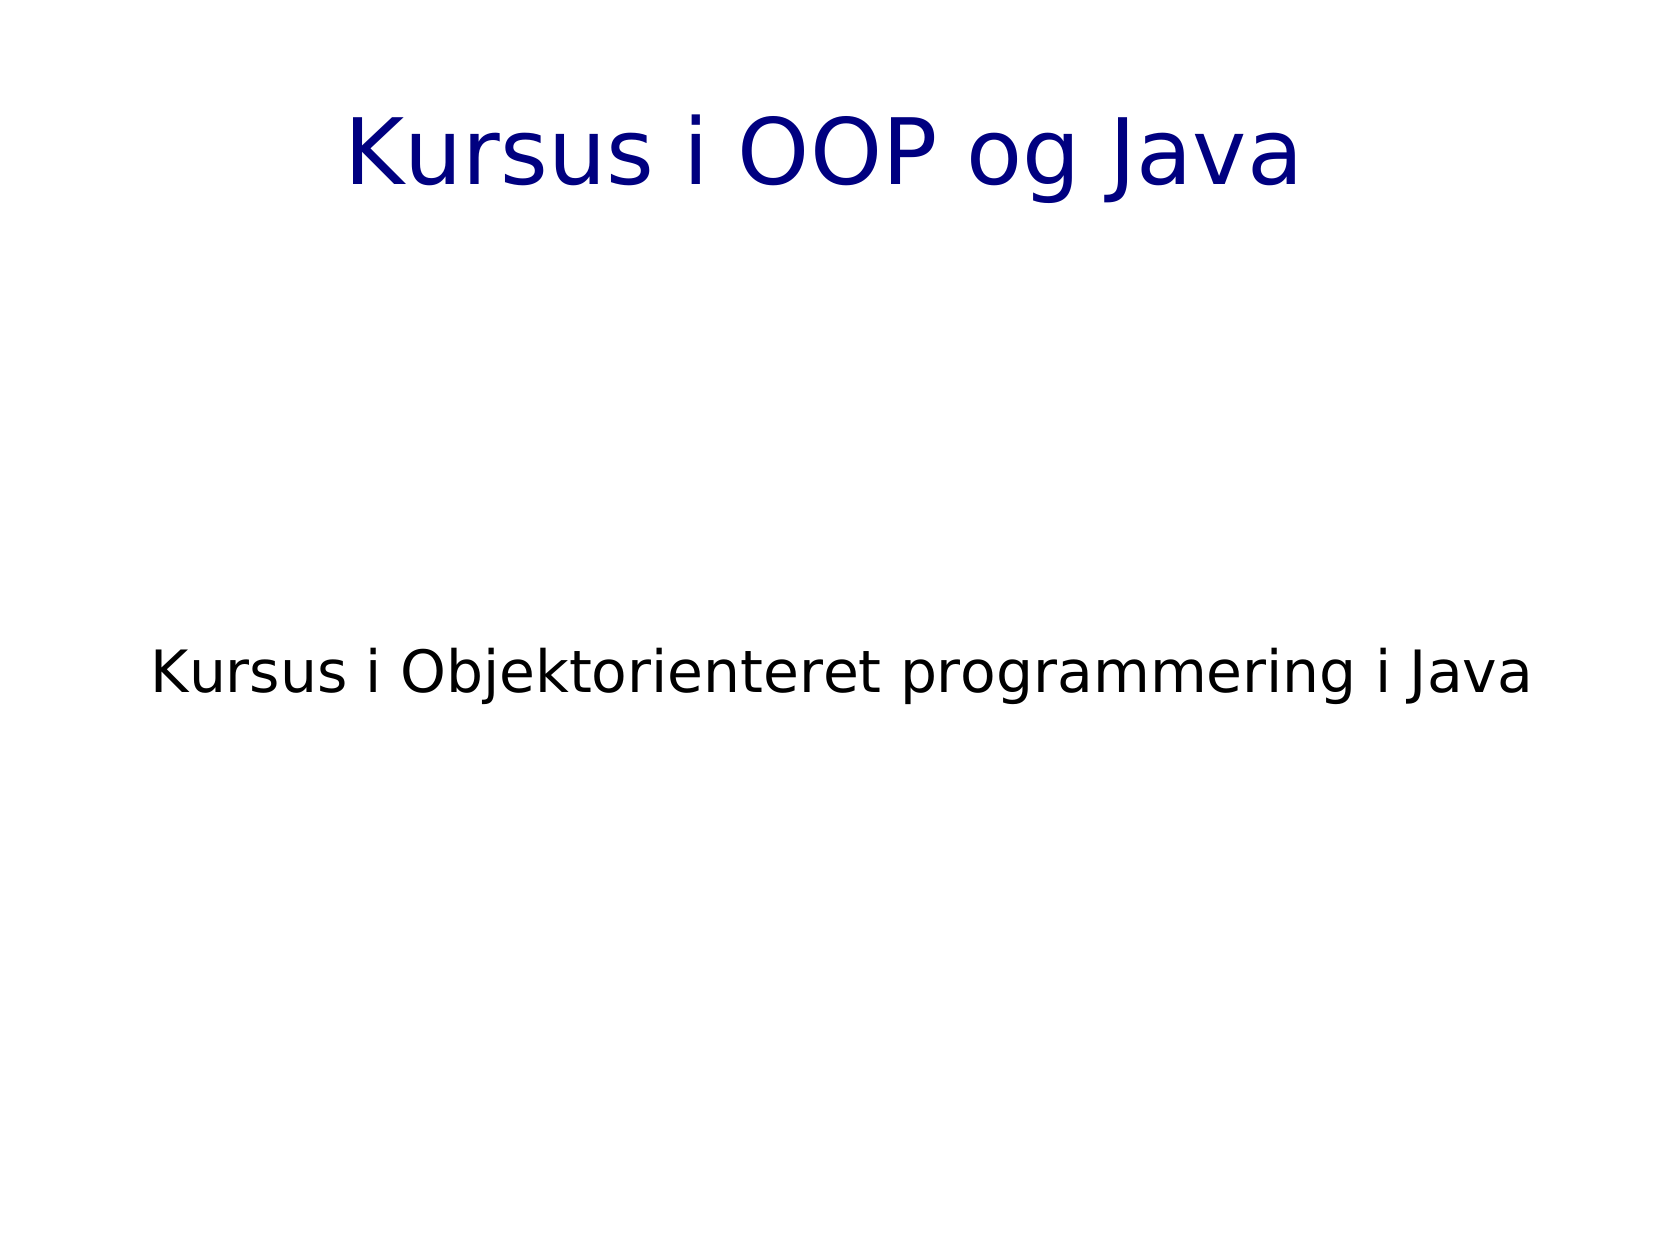

# Kursus i OOP og Java
Kursus i Objektorienteret programmering i Java